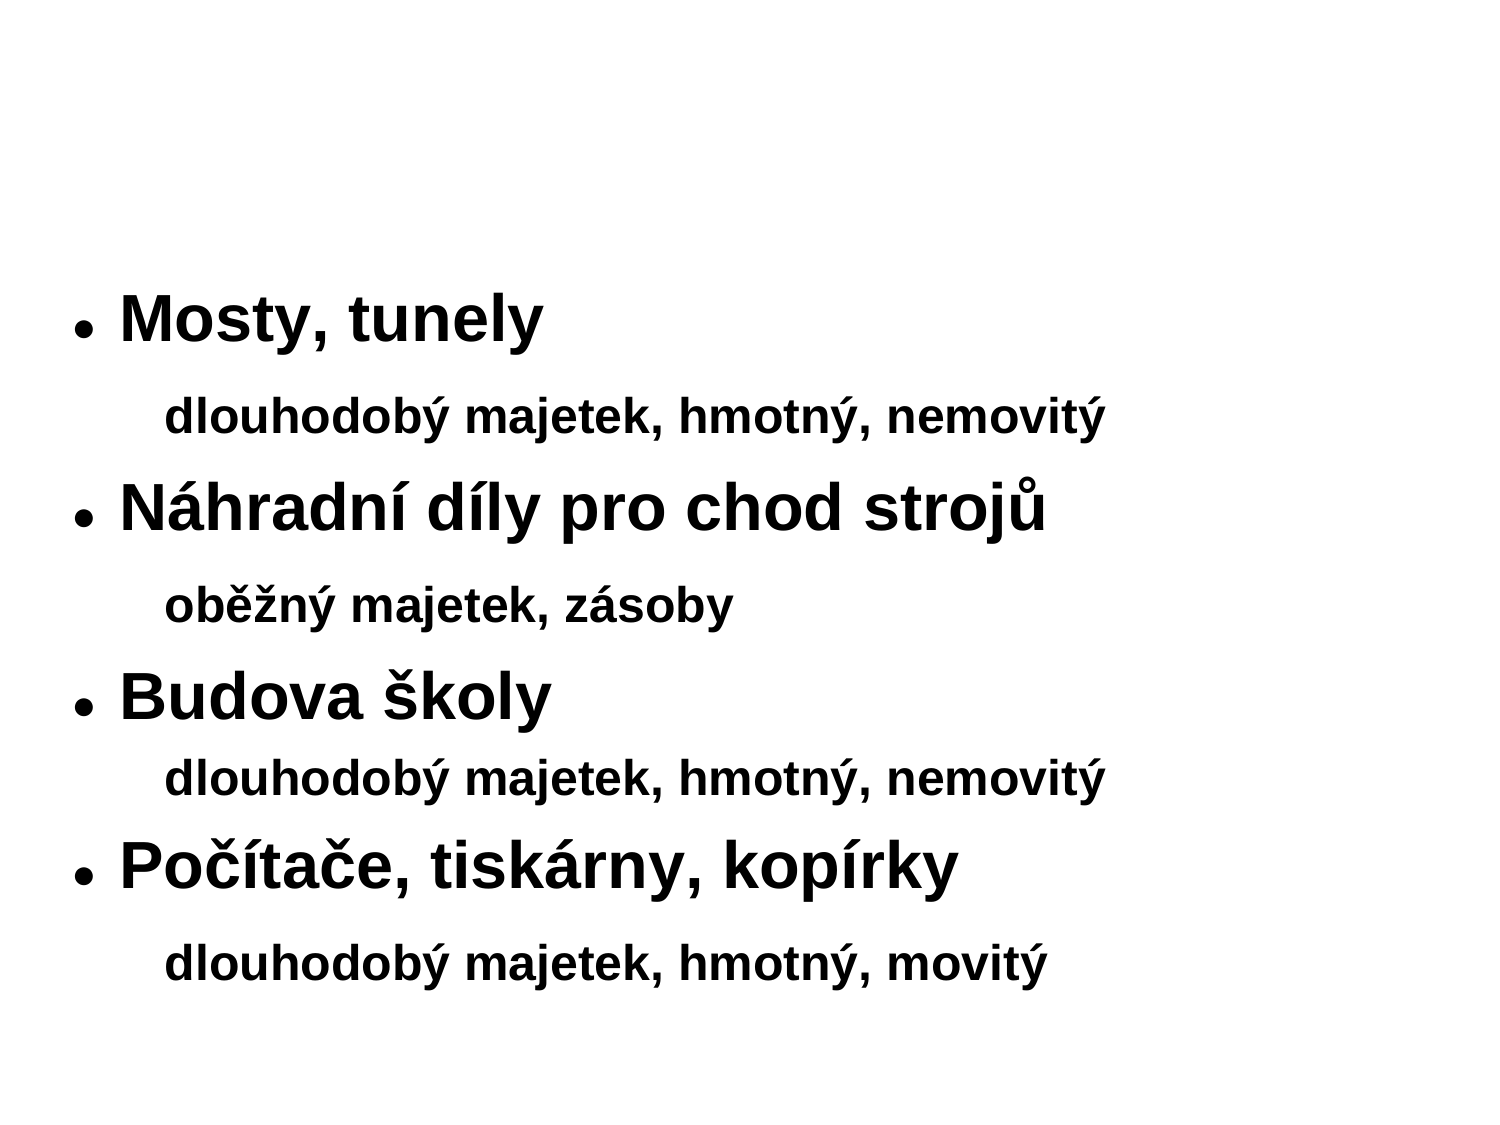

# ● Mosty, tunely
	 	dlouhodobý majetek, hmotný, nemovitý
	● Náhradní díly pro chod strojů
	 	oběžný majetek, zásoby
	● Budova školy
	 	dlouhodobý majetek, hmotný, nemovitý
	● Počítače, tiskárny, kopírky
	 	dlouhodobý majetek, hmotný, movitý